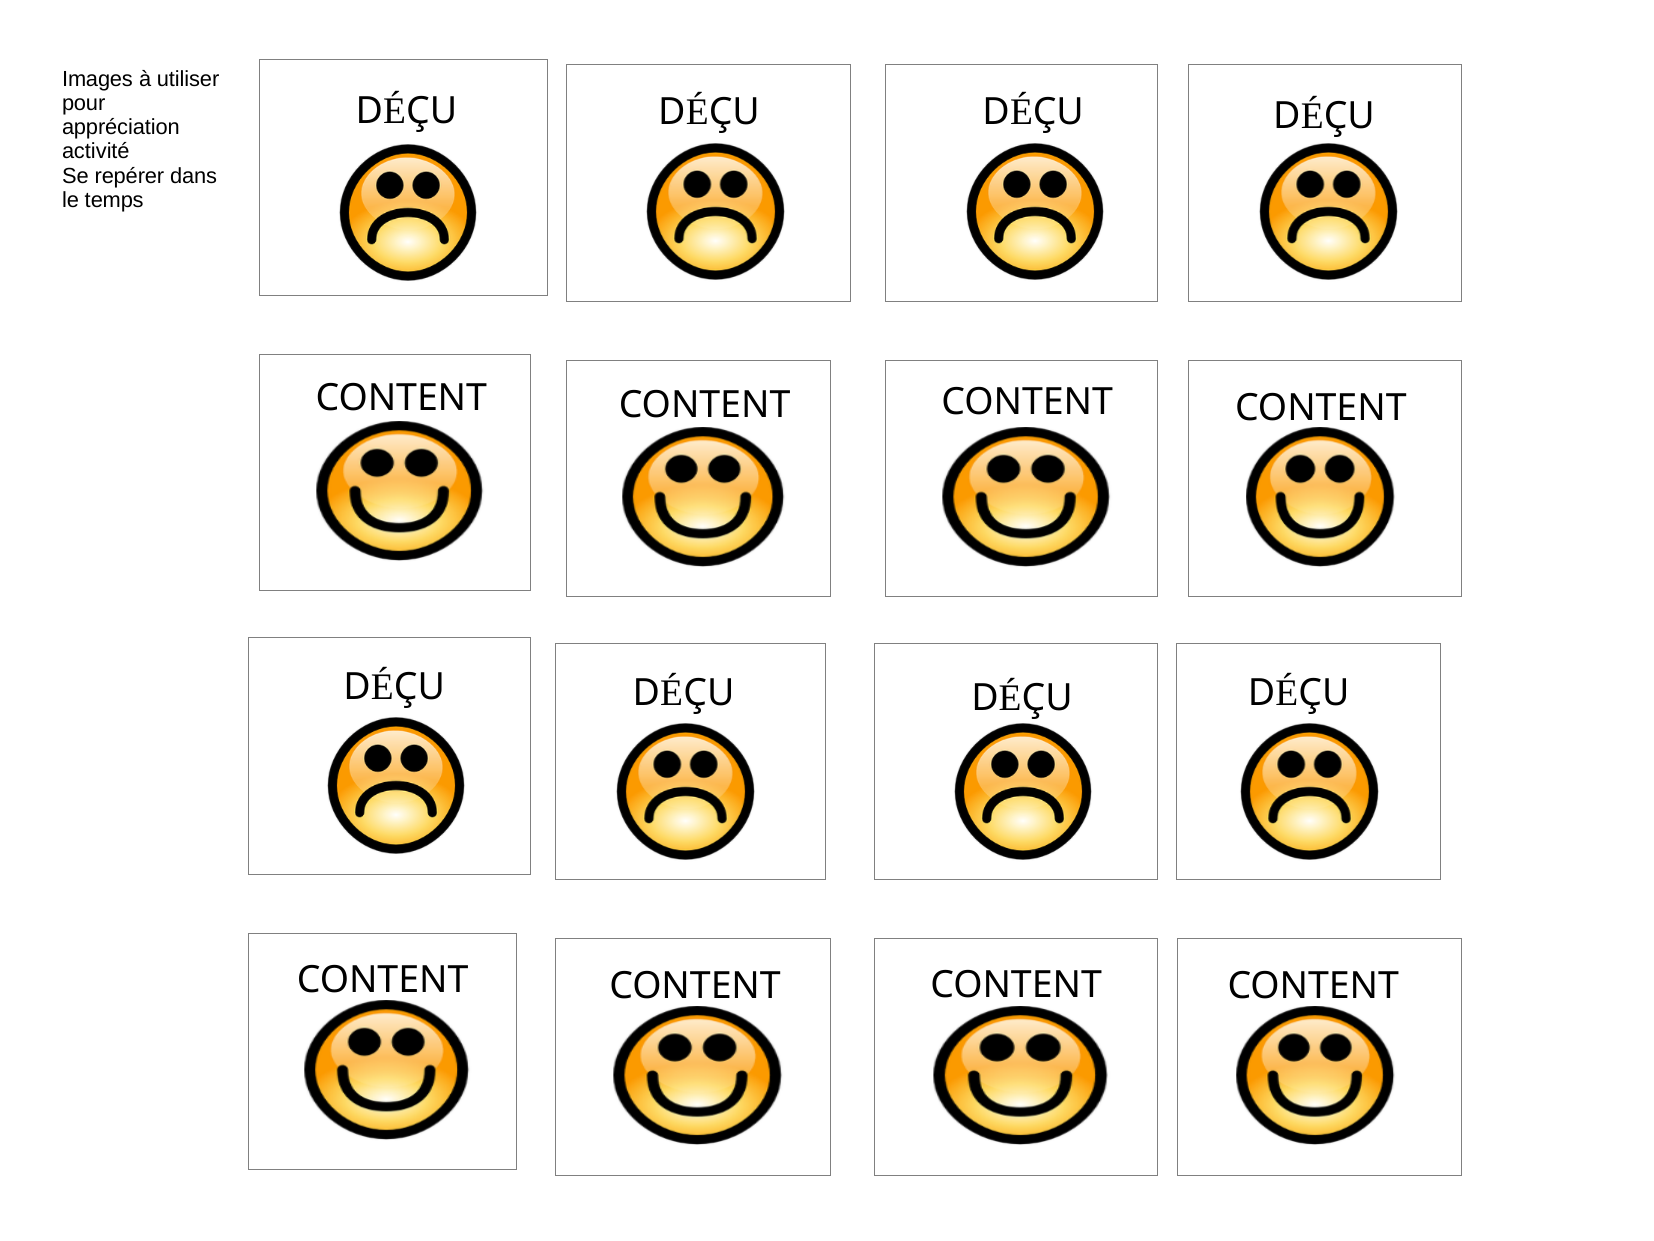

Images à utiliser pour appréciation activité
Se repérer dans le temps
DÉÇU
DÉÇU
DÉÇU
DÉÇU
CONTENT
CONTENT
CONTENT
CONTENT
DÉÇU
DÉÇU
DÉÇU
DÉÇU
CONTENT
CONTENT
CONTENT
CONTENT